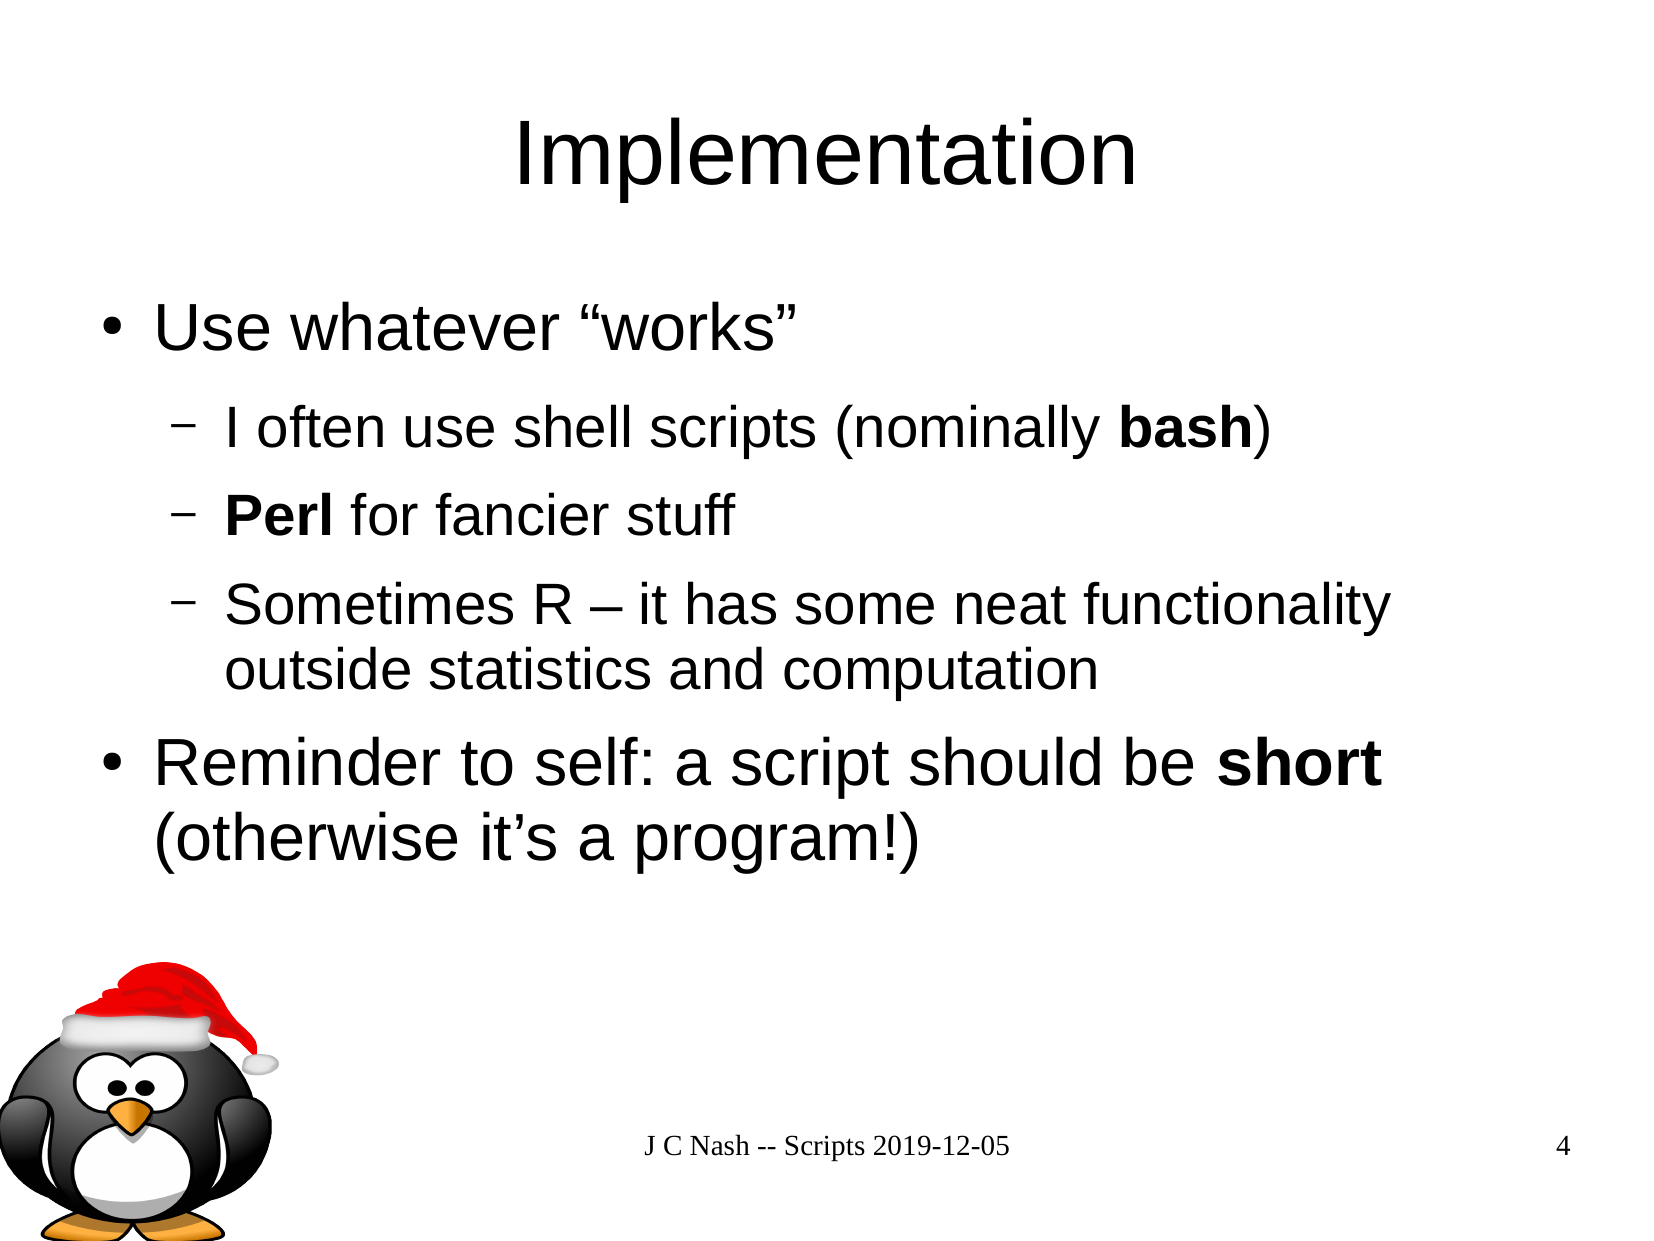

# Implementation
Use whatever “works”
I often use shell scripts (nominally bash)
Perl for fancier stuff
Sometimes R – it has some neat functionality outside statistics and computation
Reminder to self: a script should be short (otherwise it’s a program!)
4